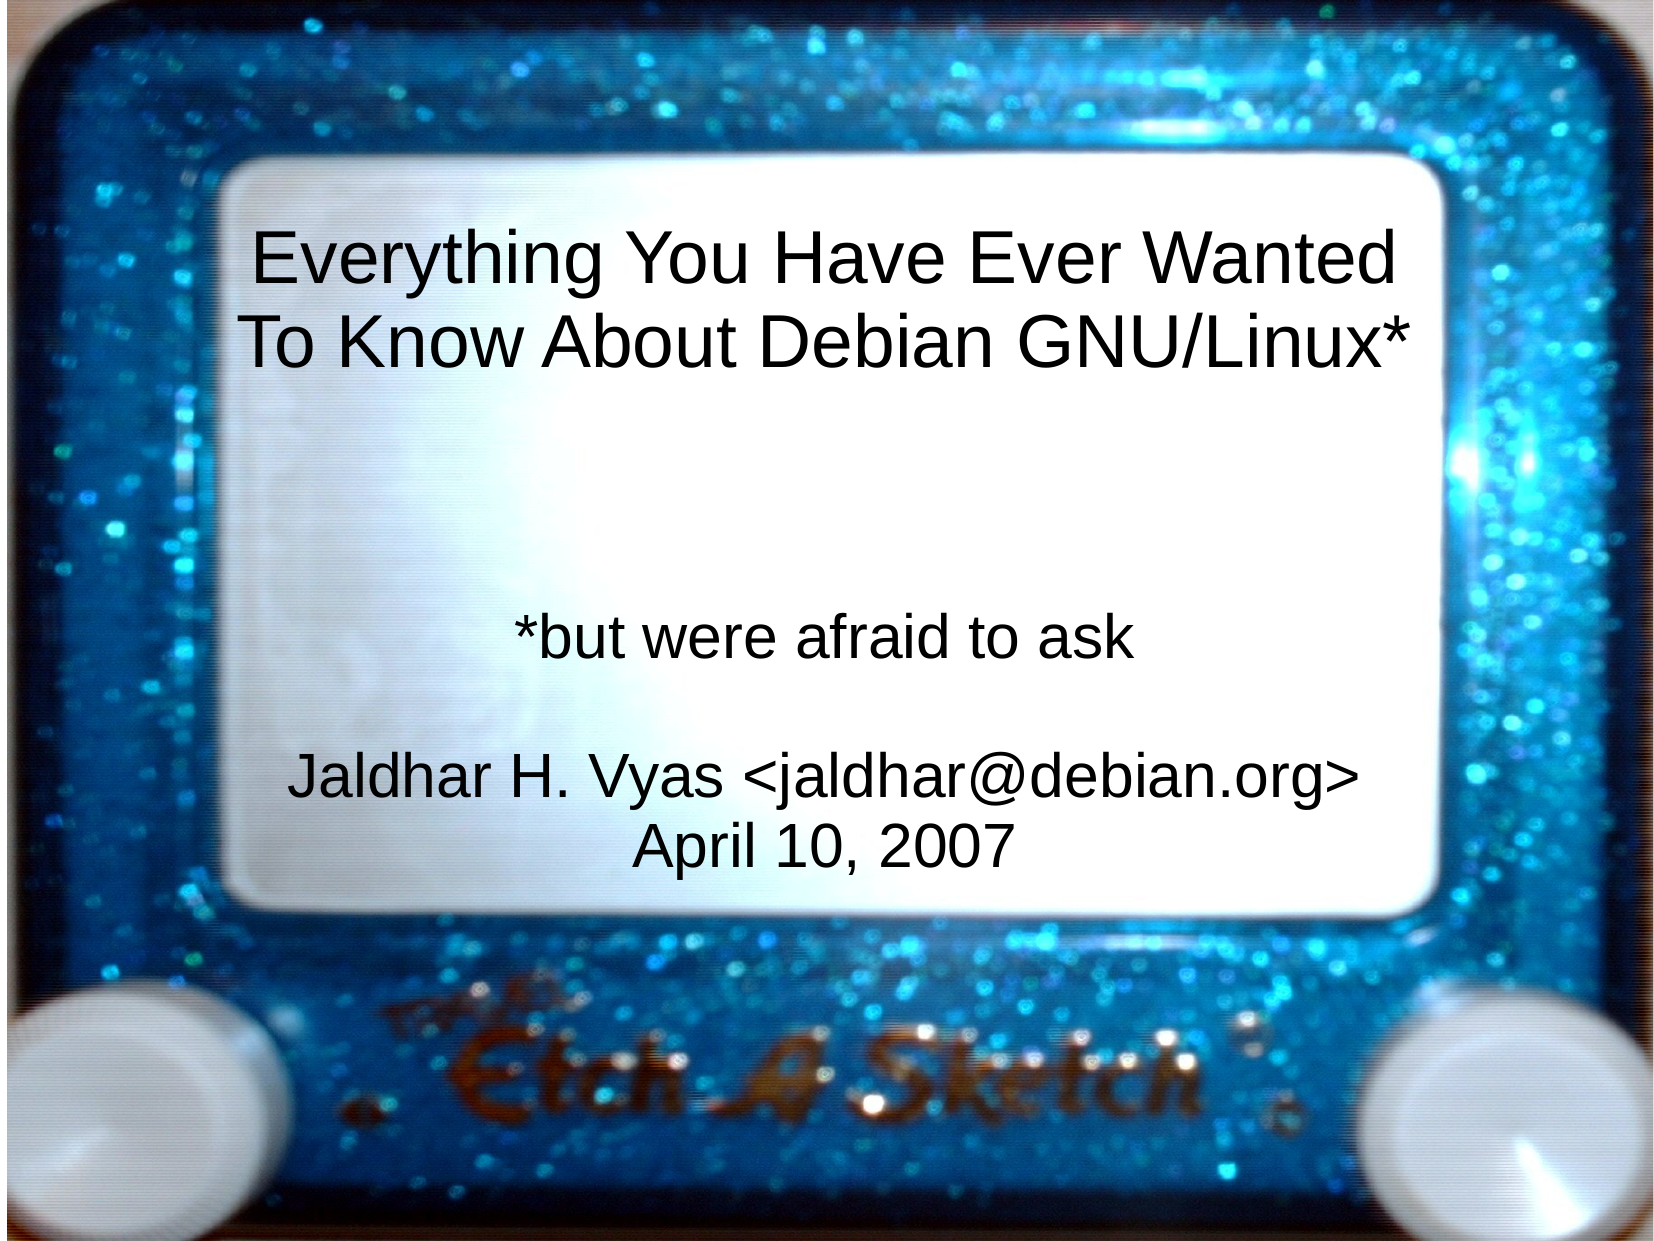

# Everything You Have Ever Wanted To Know About Debian GNU/Linux*
*but were afraid to ask
Jaldhar H. Vyas <jaldhar@debian.org>
April 10, 2007